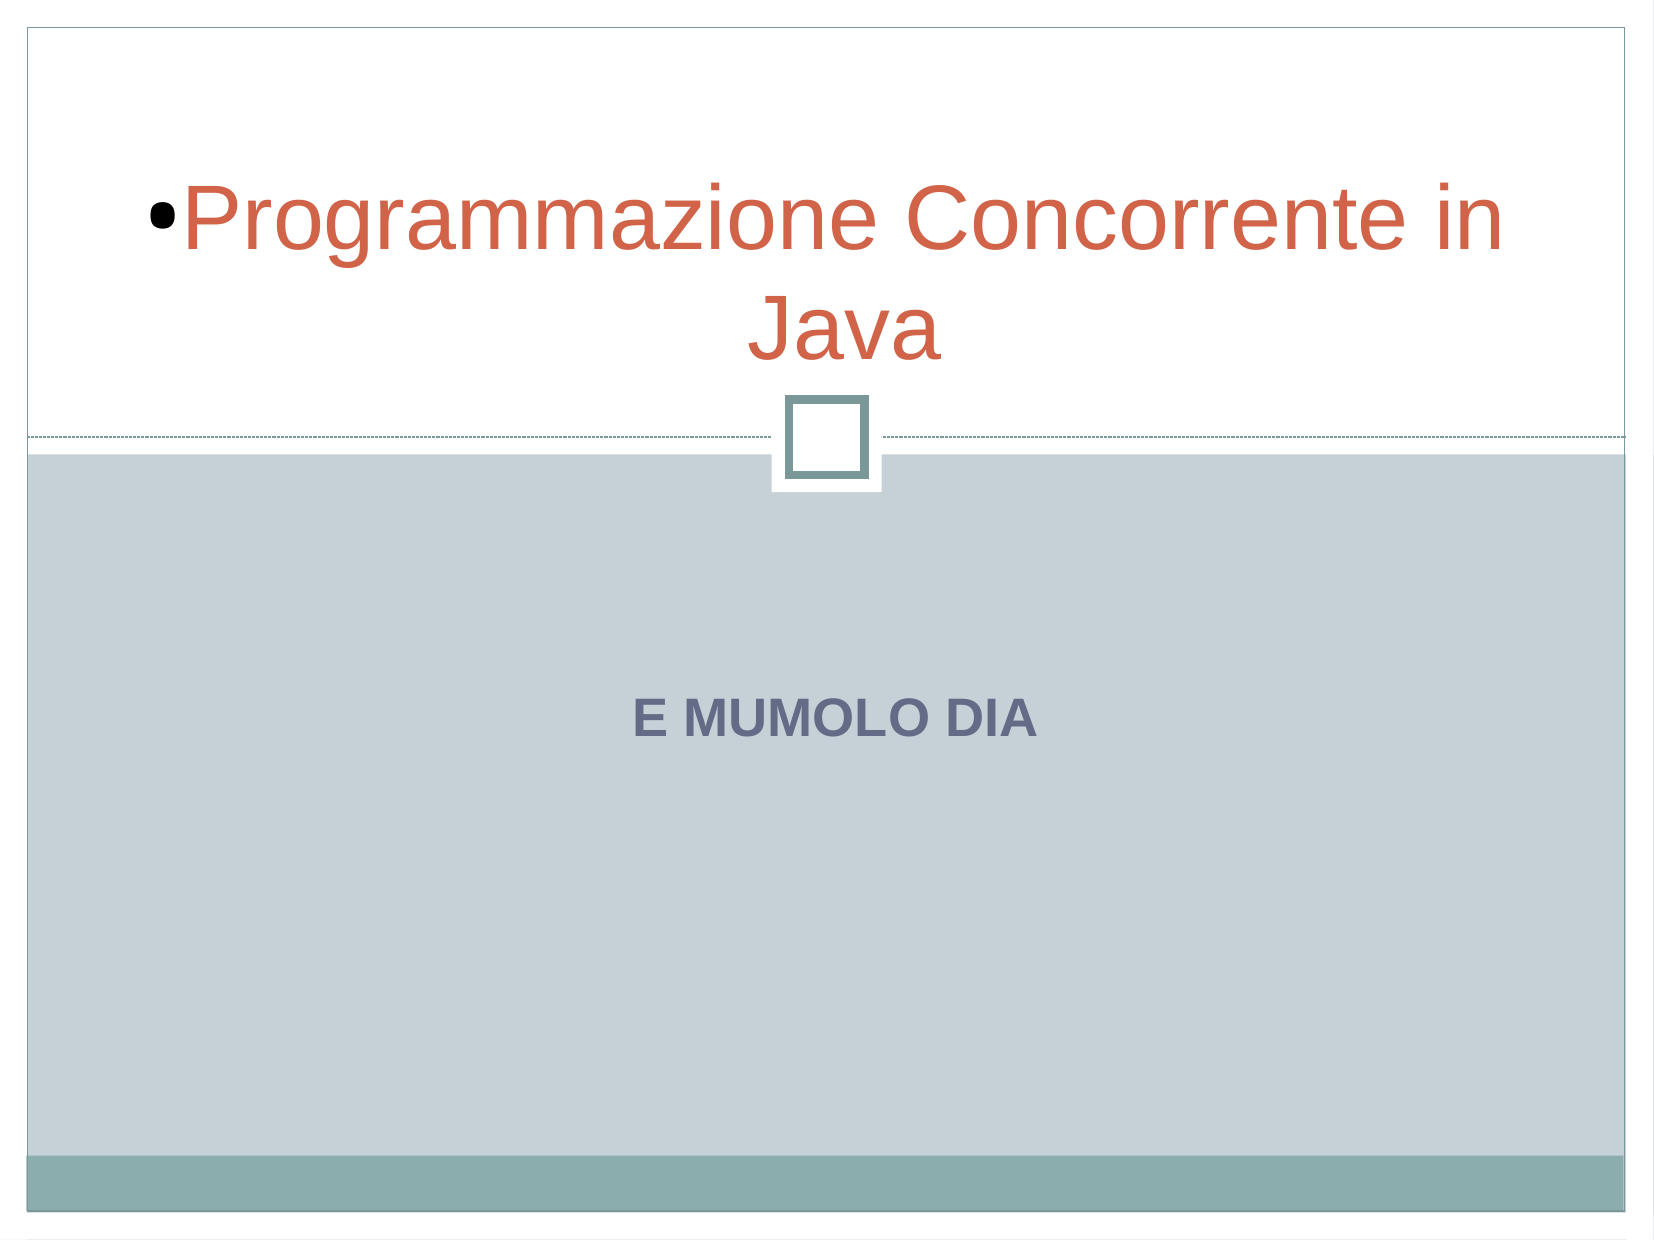

Programmazione Concorrente in Java
E MUMOLO DIA